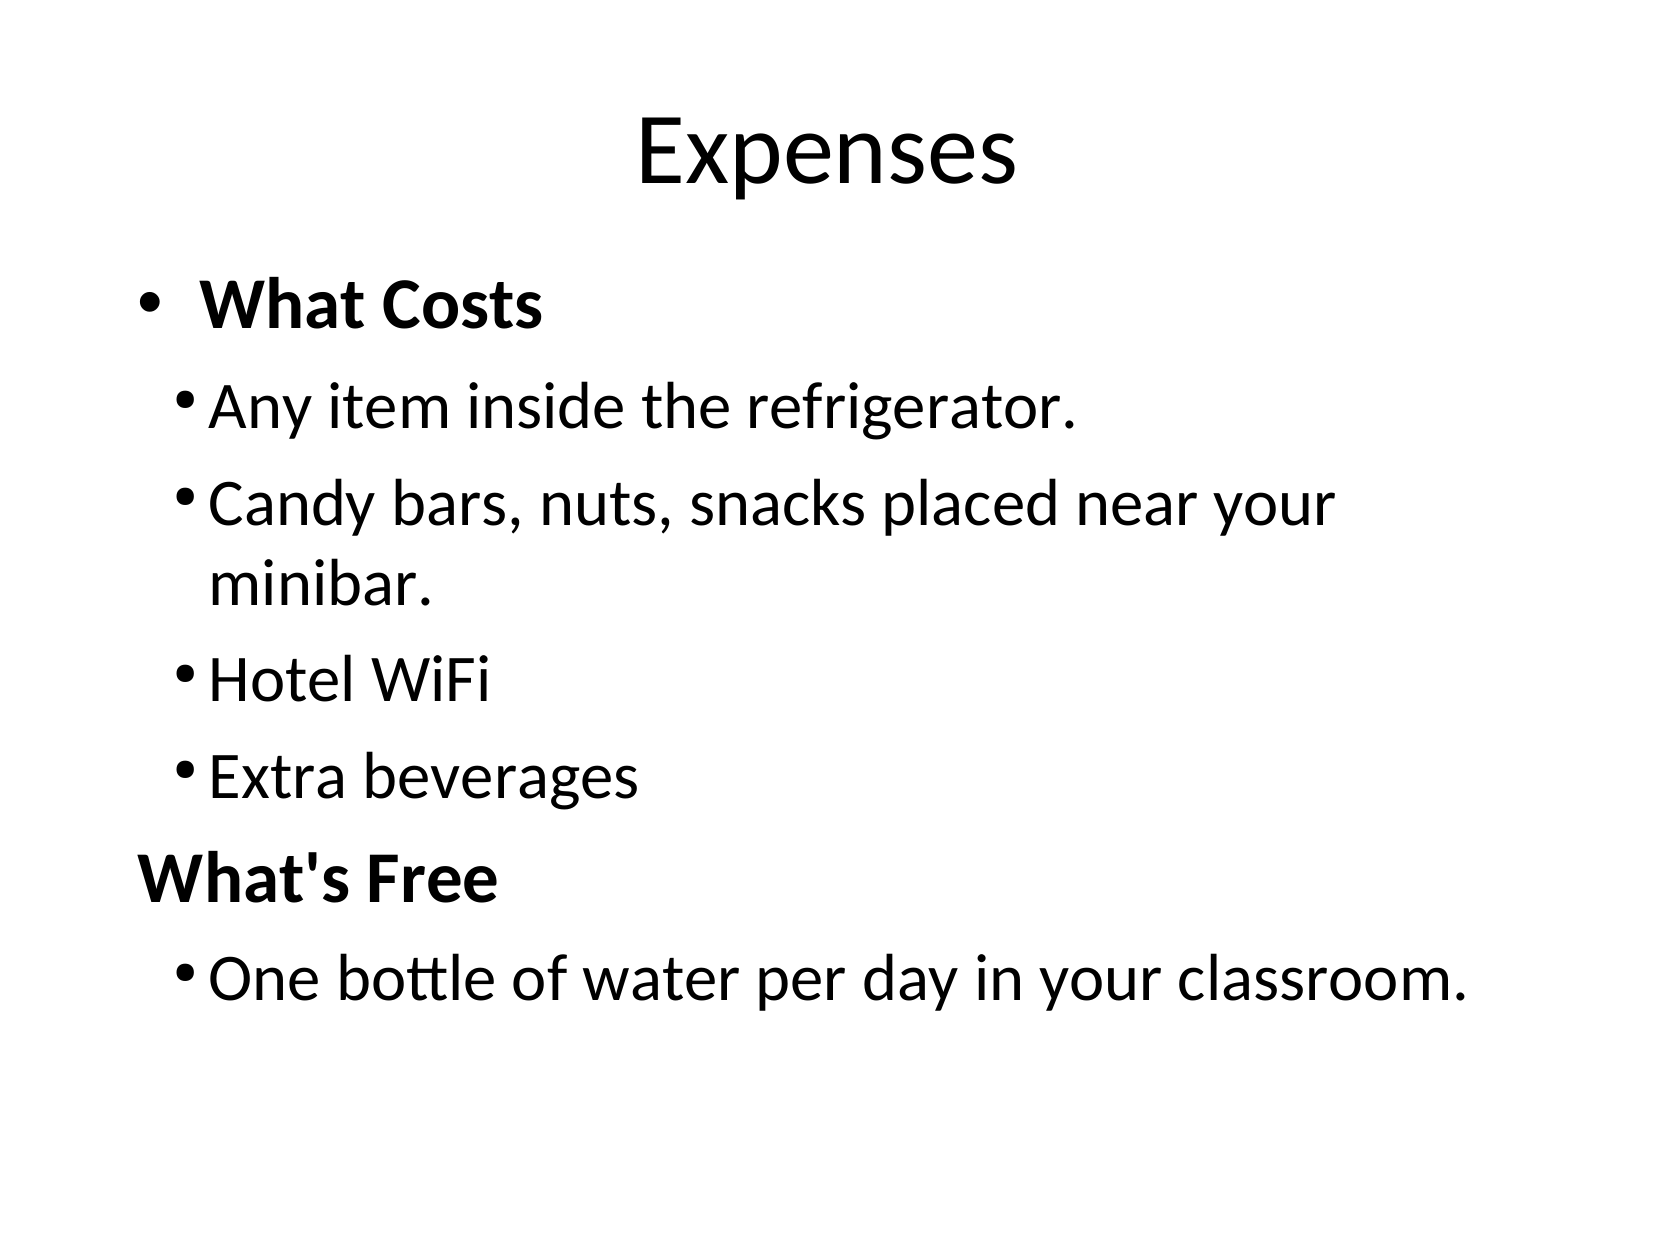

Expenses
What Costs
Any item inside the refrigerator.
Candy bars, nuts, snacks placed near your minibar.
Hotel WiFi
Extra beverages
What's Free
One bottle of water per day in your classroom.